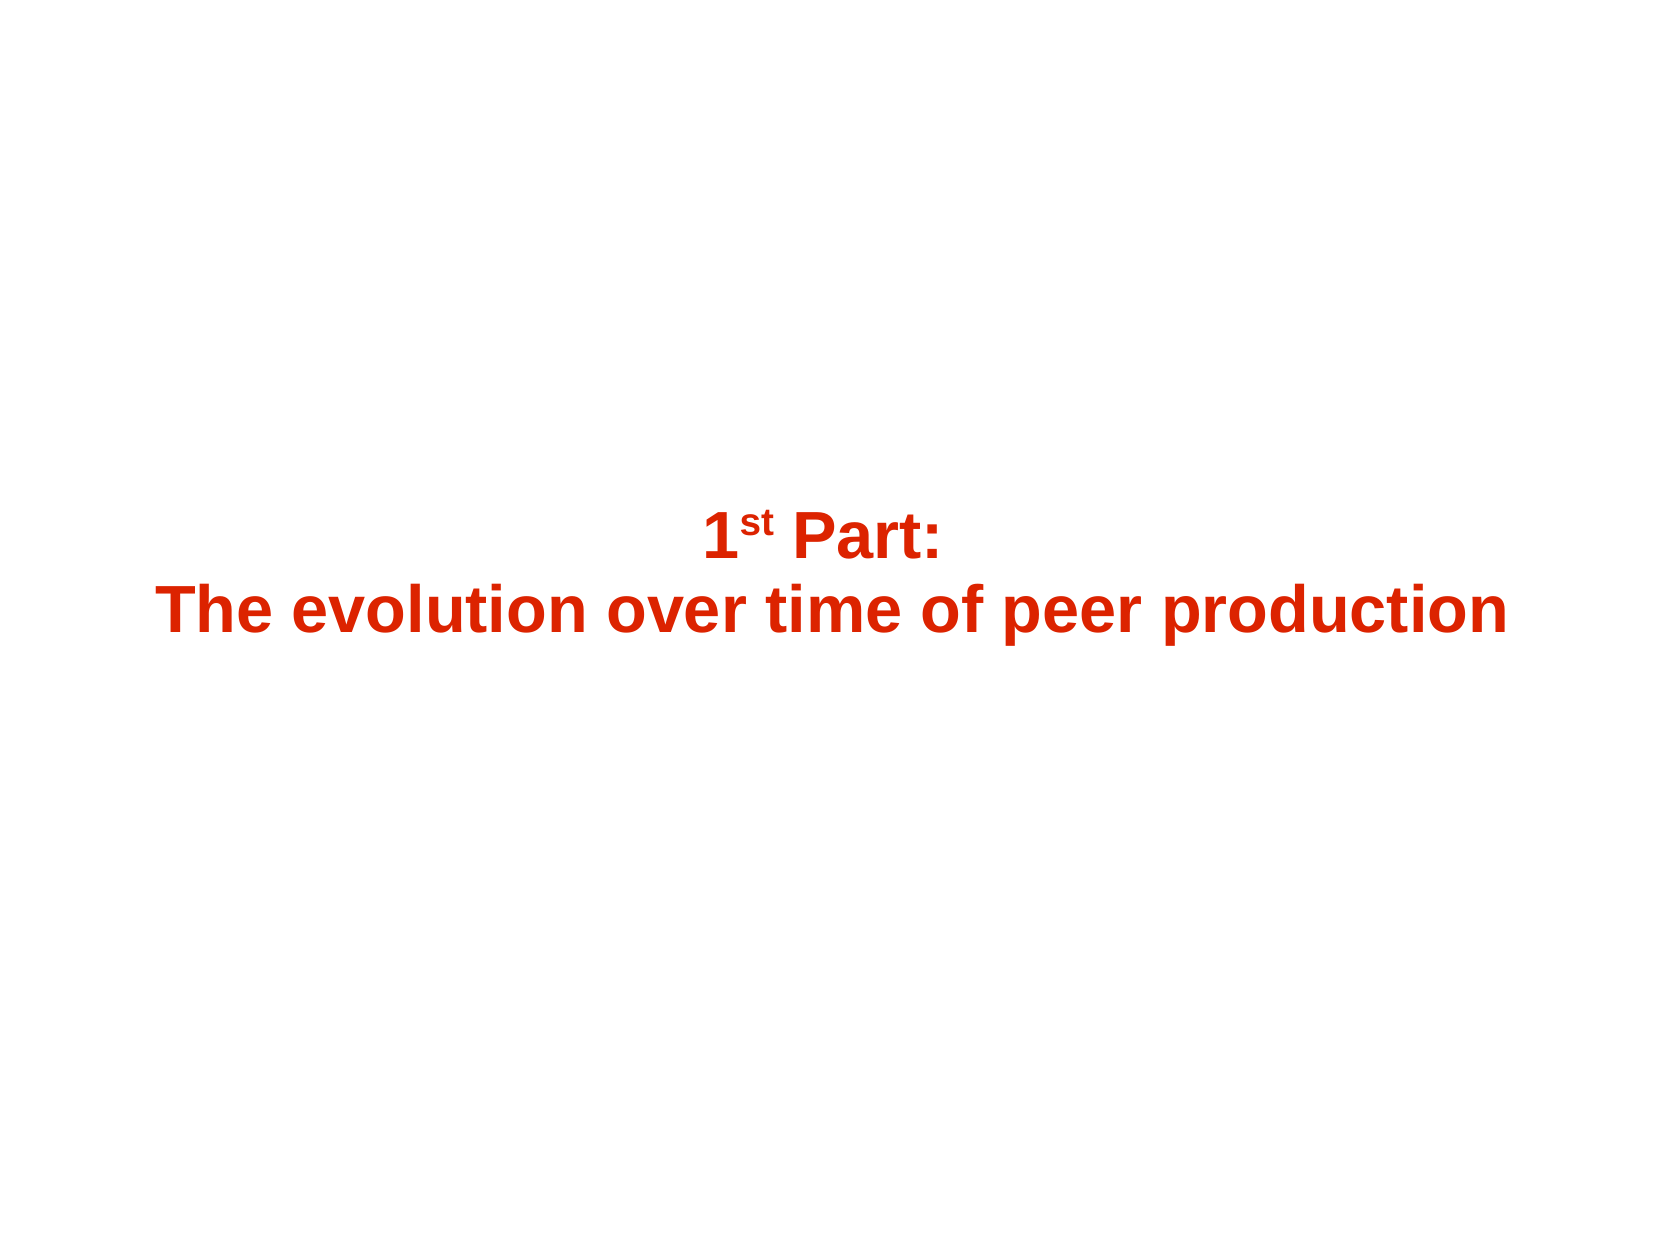

# 1st Part:
The evolution over time of peer production